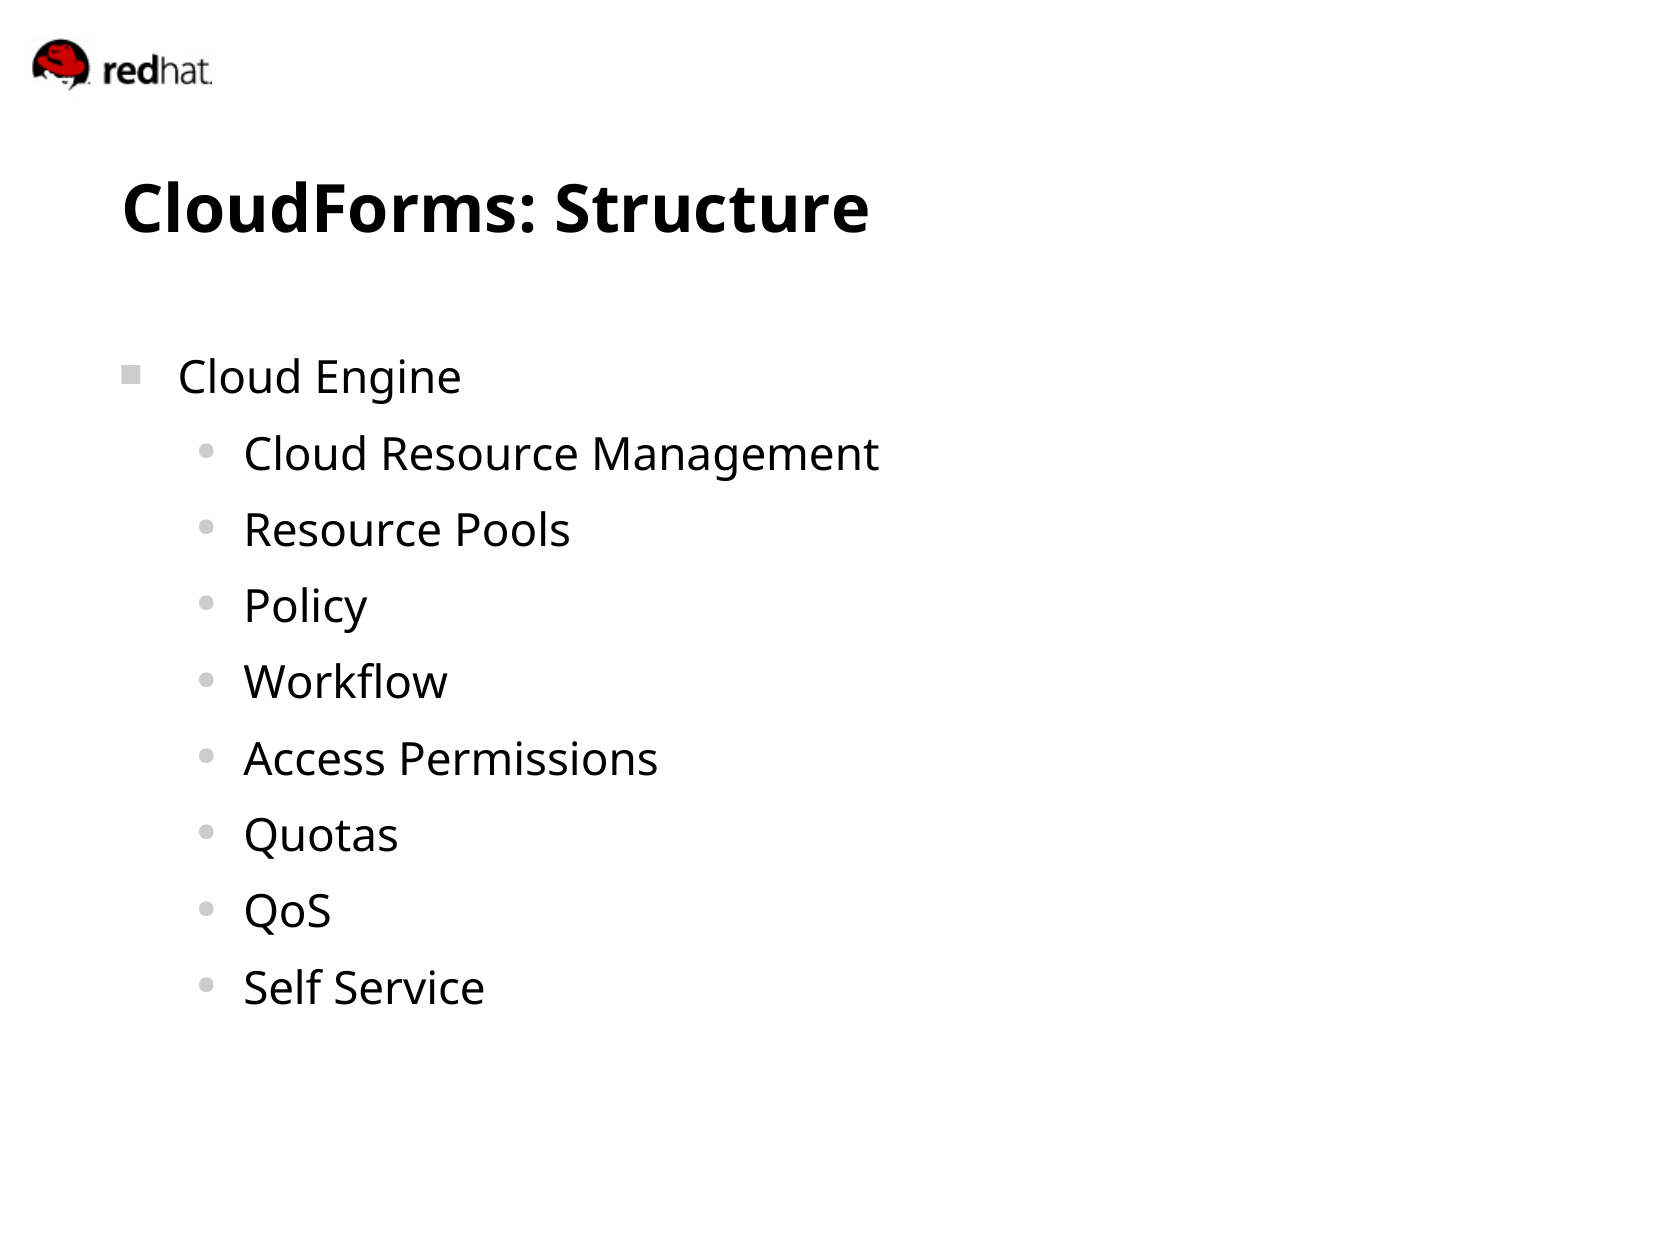

# CloudForms: Structure
Cloud Engine
Cloud Resource Management
Resource Pools
Policy
Workflow
Access Permissions
Quotas
QoS
Self Service